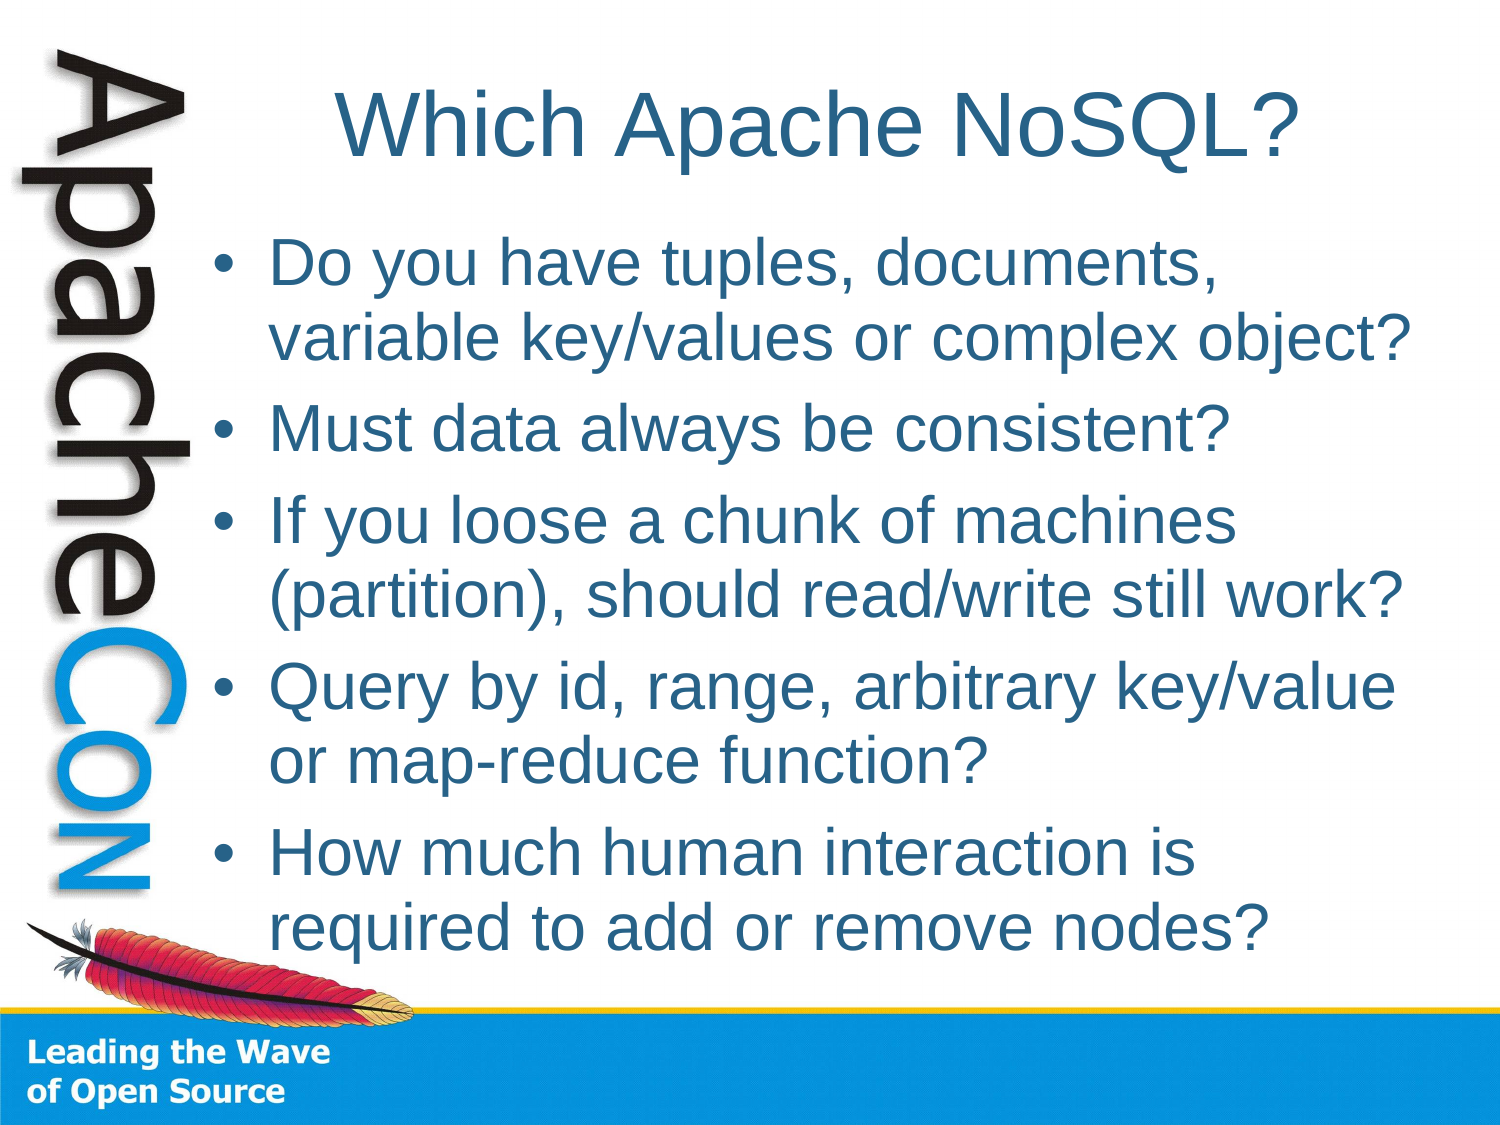

# Which Apache NoSQL?
Do you have tuples, documents, variable key/values or complex object?
Must data always be consistent?
If you loose a chunk of machines (partition), should read/write still work?
Query by id, range, arbitrary key/value or map-reduce function?
How much human interaction is required to add or remove nodes?